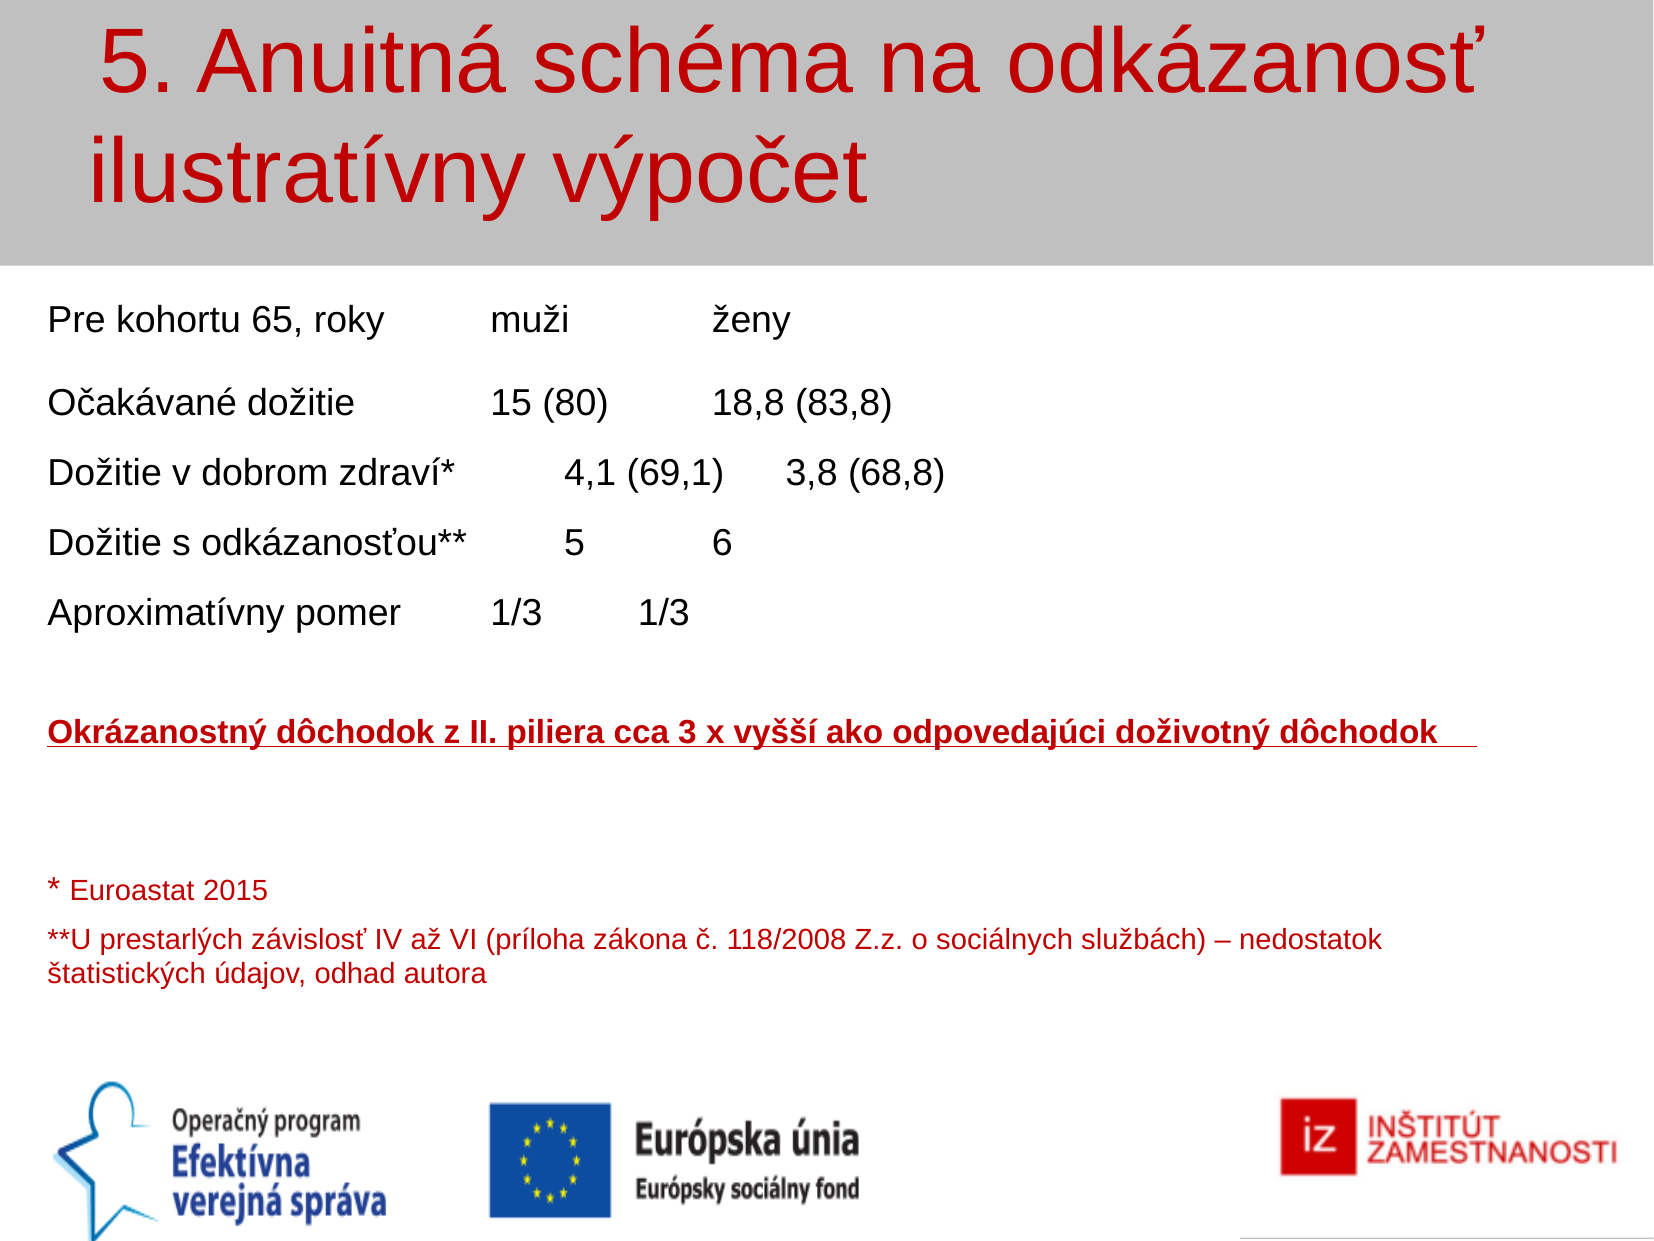

# 5. Anuitná schéma na odkázanosť ilustratívny výpočet
Pre kohortu 65, roky		muži 		ženy
Očakávané dožitie 		15 (80)		18,8 (83,8)
Dožitie v dobrom zdraví*		4,1 (69,1)	3,8 (68,8)
Dožitie s odkázanosťou** 		5		6
Aproximatívny pomer		1/3		1/3
Okrázanostný dôchodok z II. piliera cca 3 x vyšší ako odpovedajúci doživotný dôchodok
* Euroastat 2015
**U prestarlých závislosť IV až VI (príloha zákona č. 118/2008 Z.z. o sociálnych službách) – nedostatok štatistických údajov, odhad autora